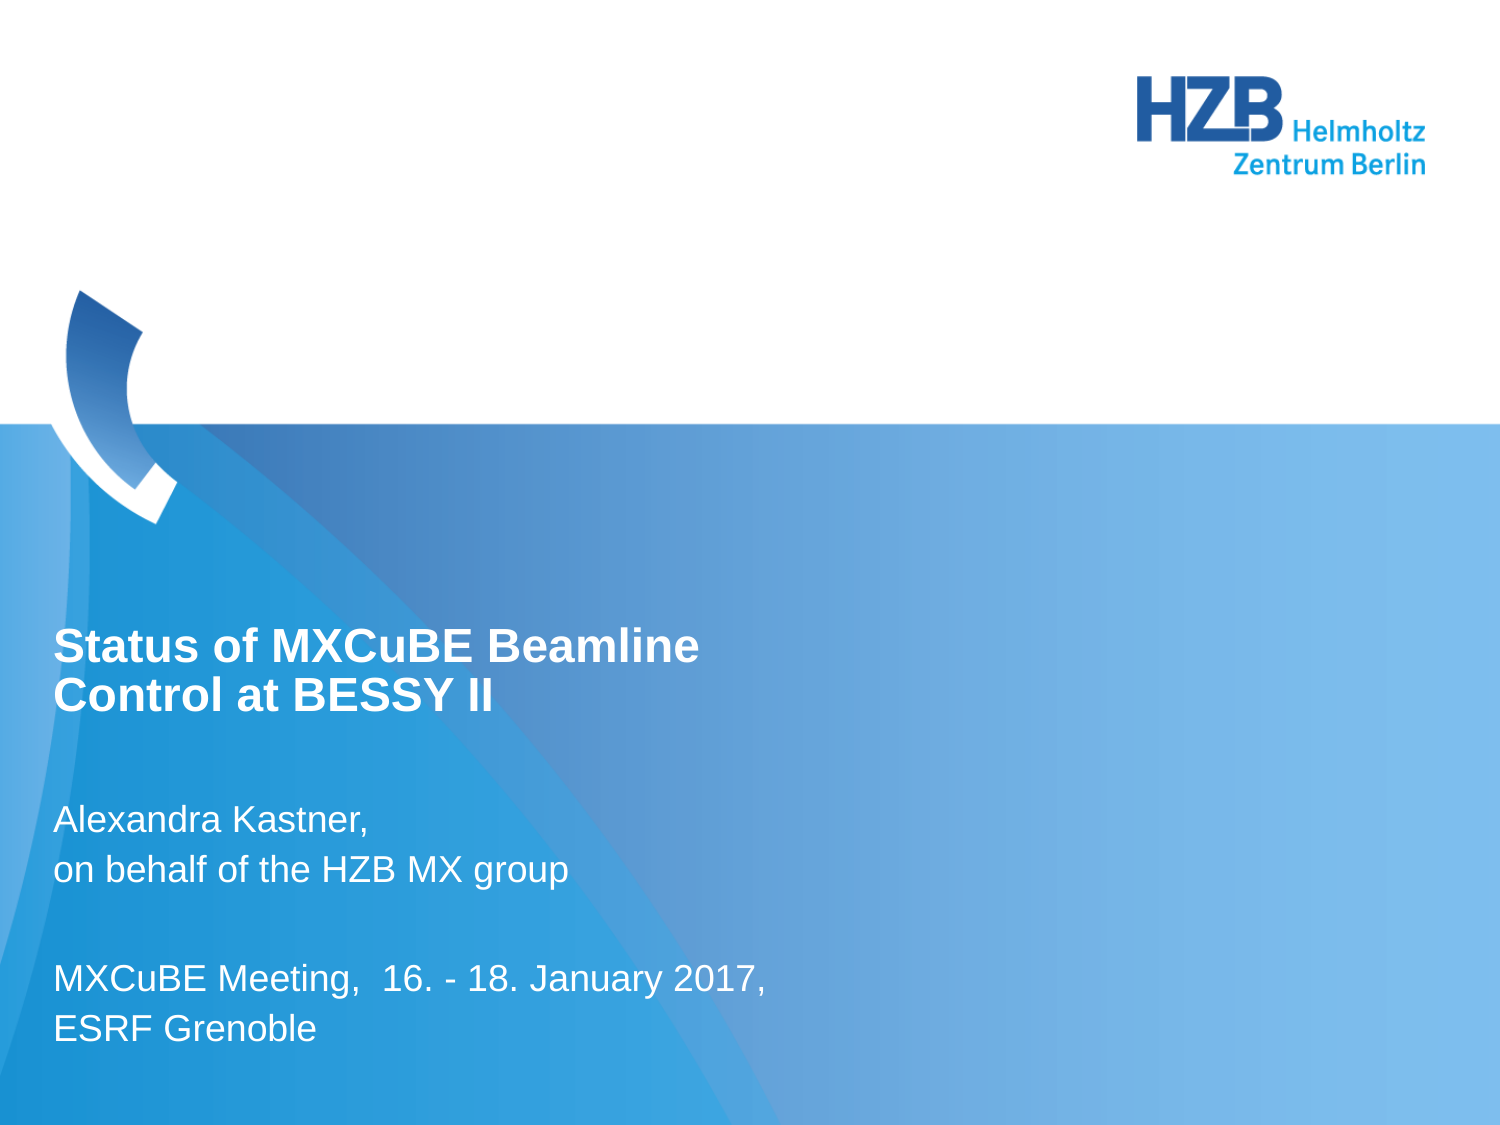

Status of MXCuBE Beamline
Control at BESSY II
Alexandra Kastner,
on behalf of the HZB MX group
MXCuBE Meeting, 16. - 18. January 2017,
ESRF Grenoble